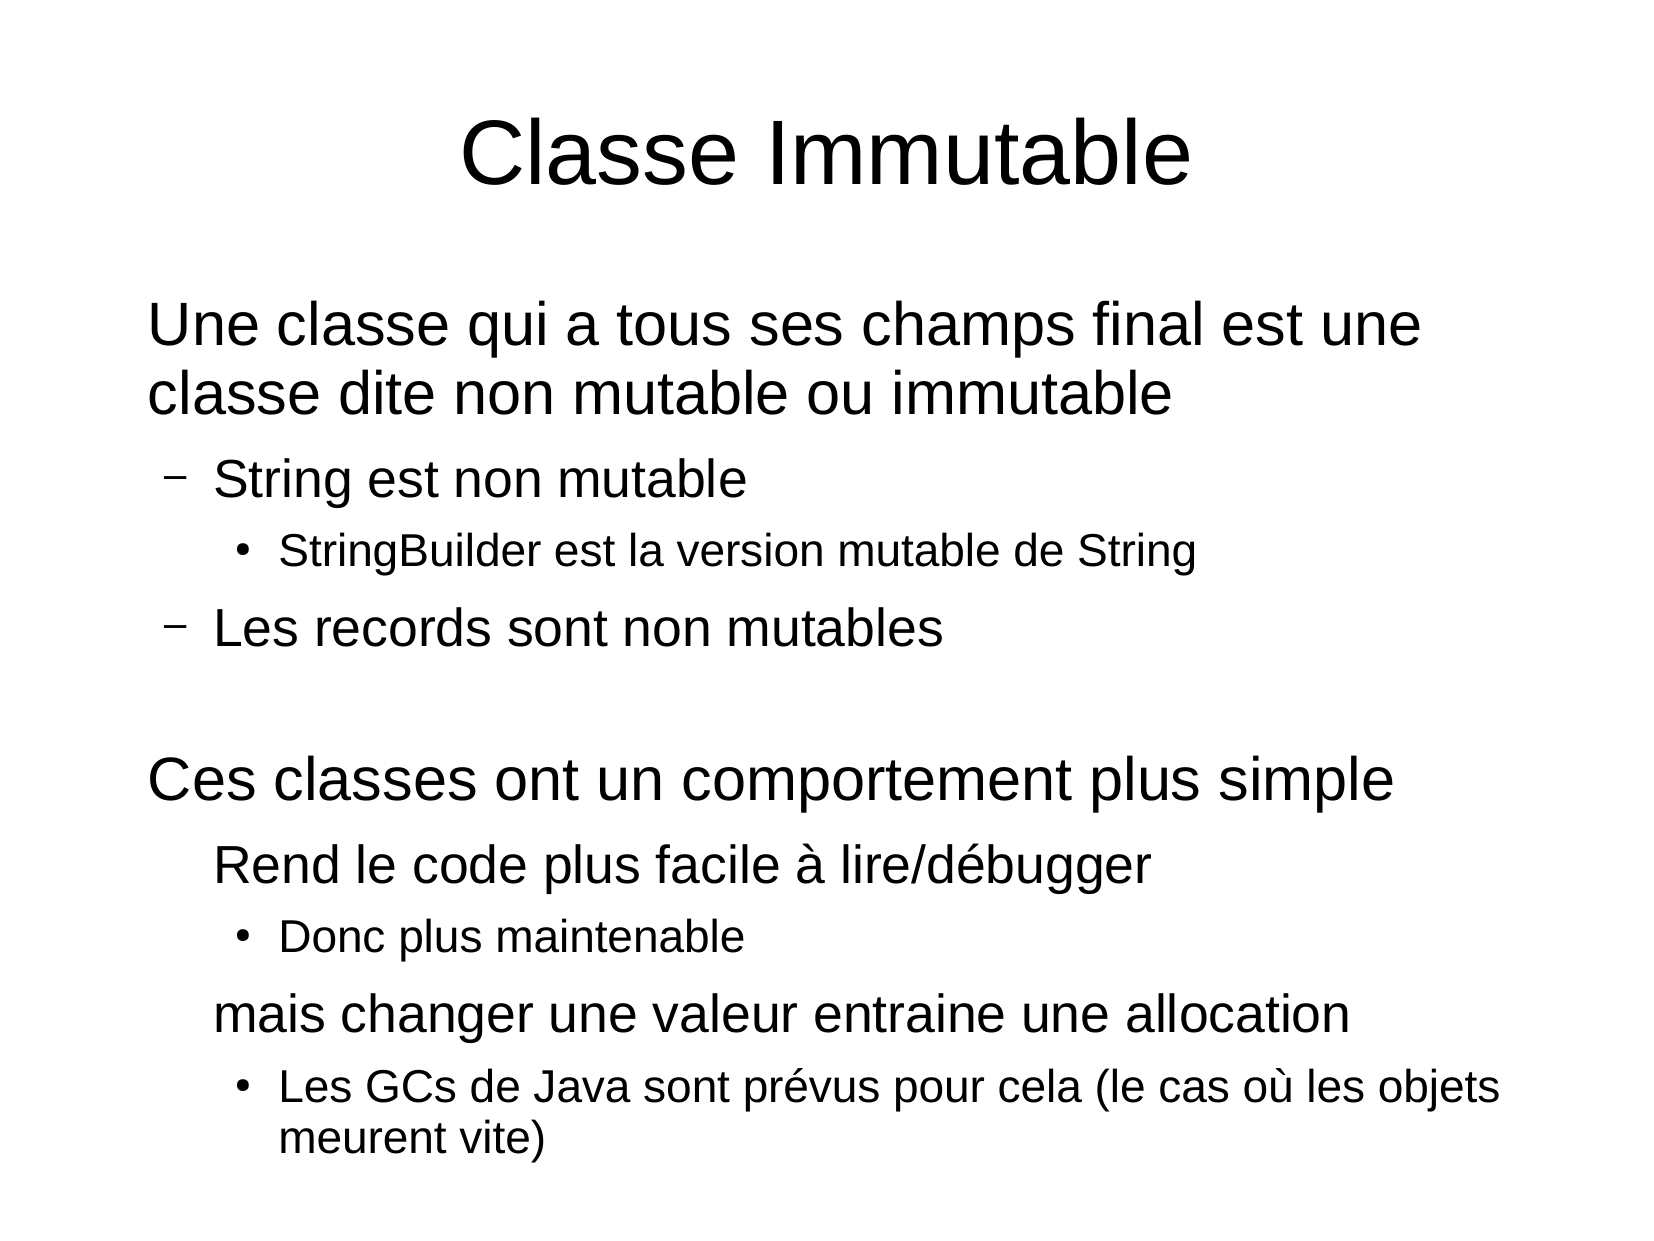

# Classe Immutable
Une classe qui a tous ses champs final est une classe dite non mutable ou immutable
String est non mutable
StringBuilder est la version mutable de String
Les records sont non mutables
Ces classes ont un comportement plus simple
Rend le code plus facile à lire/débugger
Donc plus maintenable
mais changer une valeur entraine une allocation
Les GCs de Java sont prévus pour cela (le cas où les objets meurent vite)